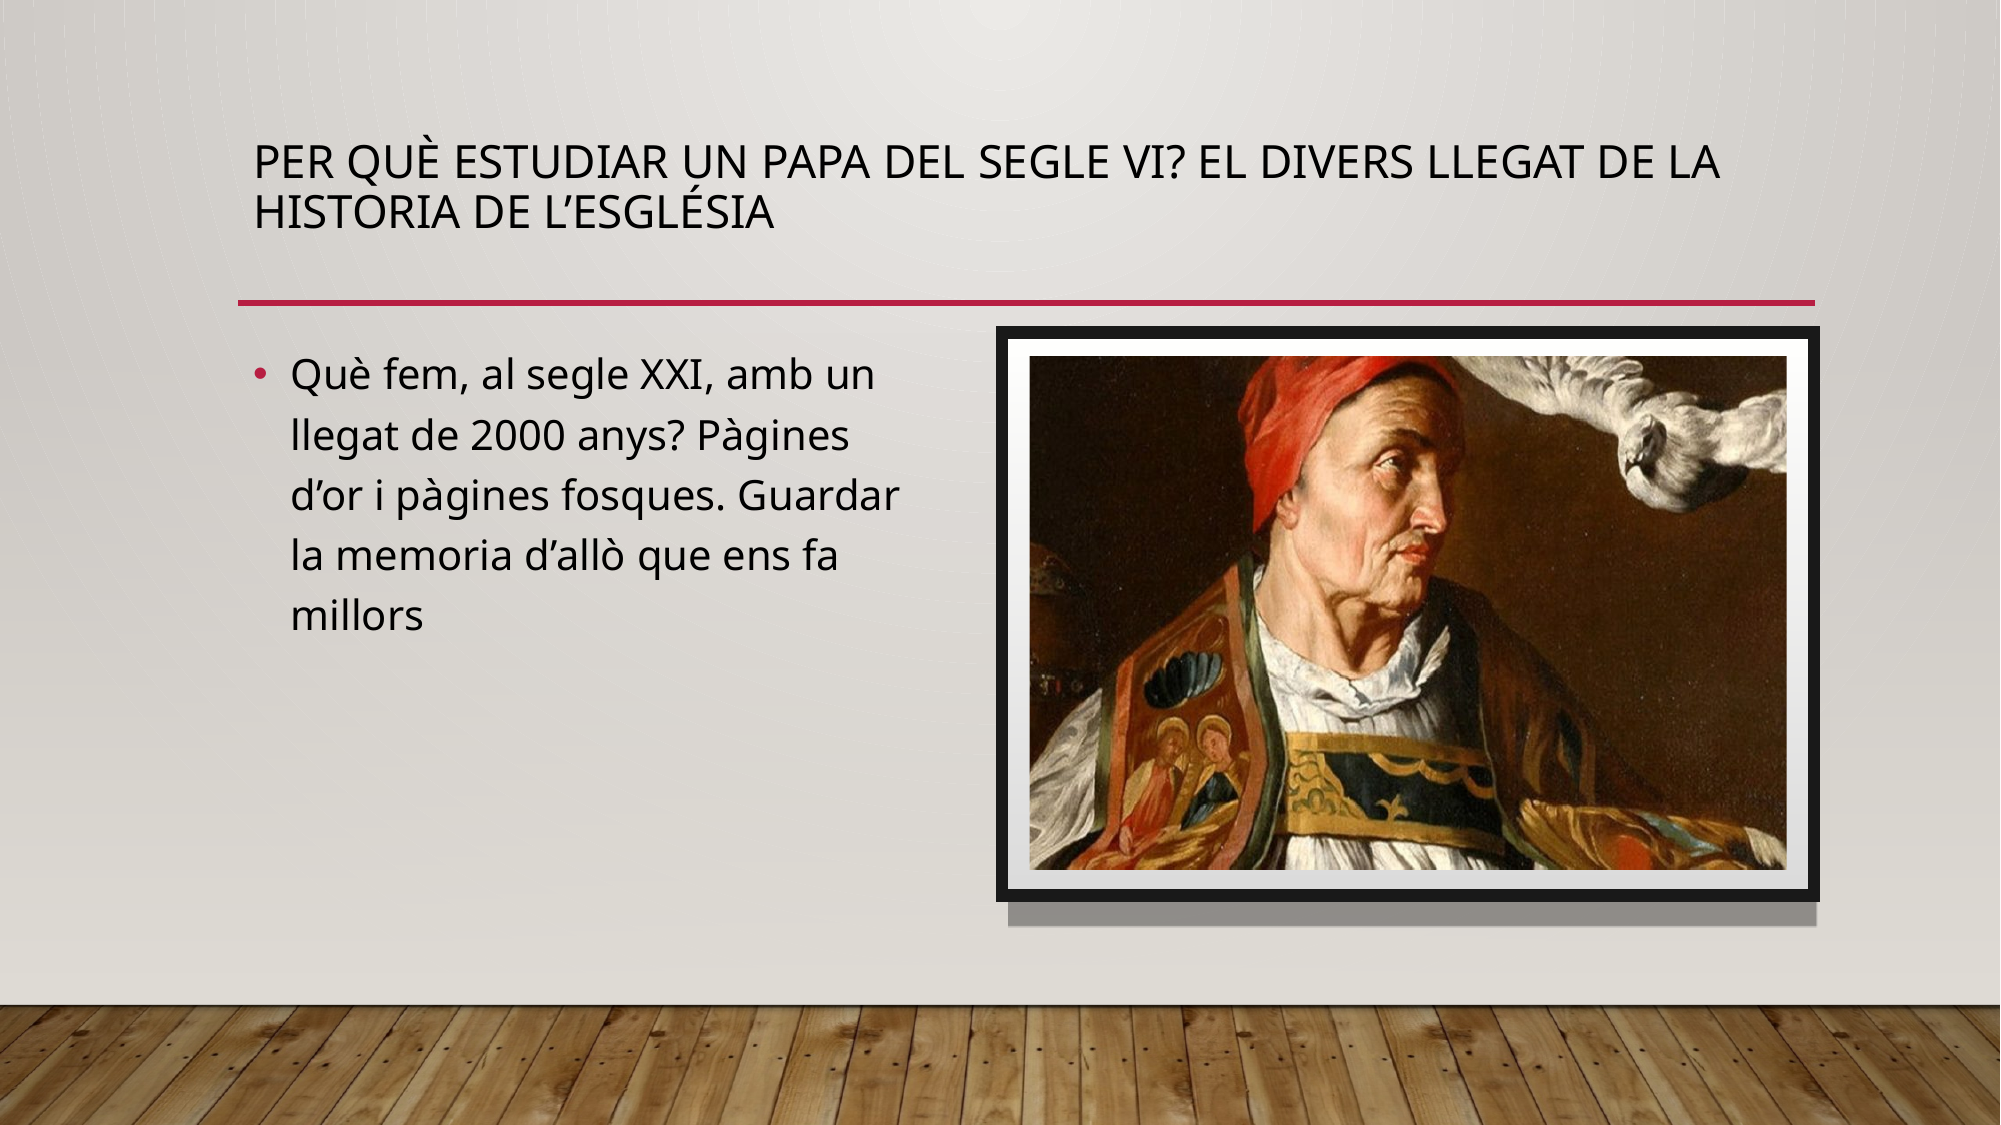

# Per què estudiar un Papa del segle VI? El divers llegat de la historia de l’Església
Què fem, al segle XXI, amb un llegat de 2000 anys? Pàgines d’or i pàgines fosques. Guardar la memoria d’allò que ens fa millors